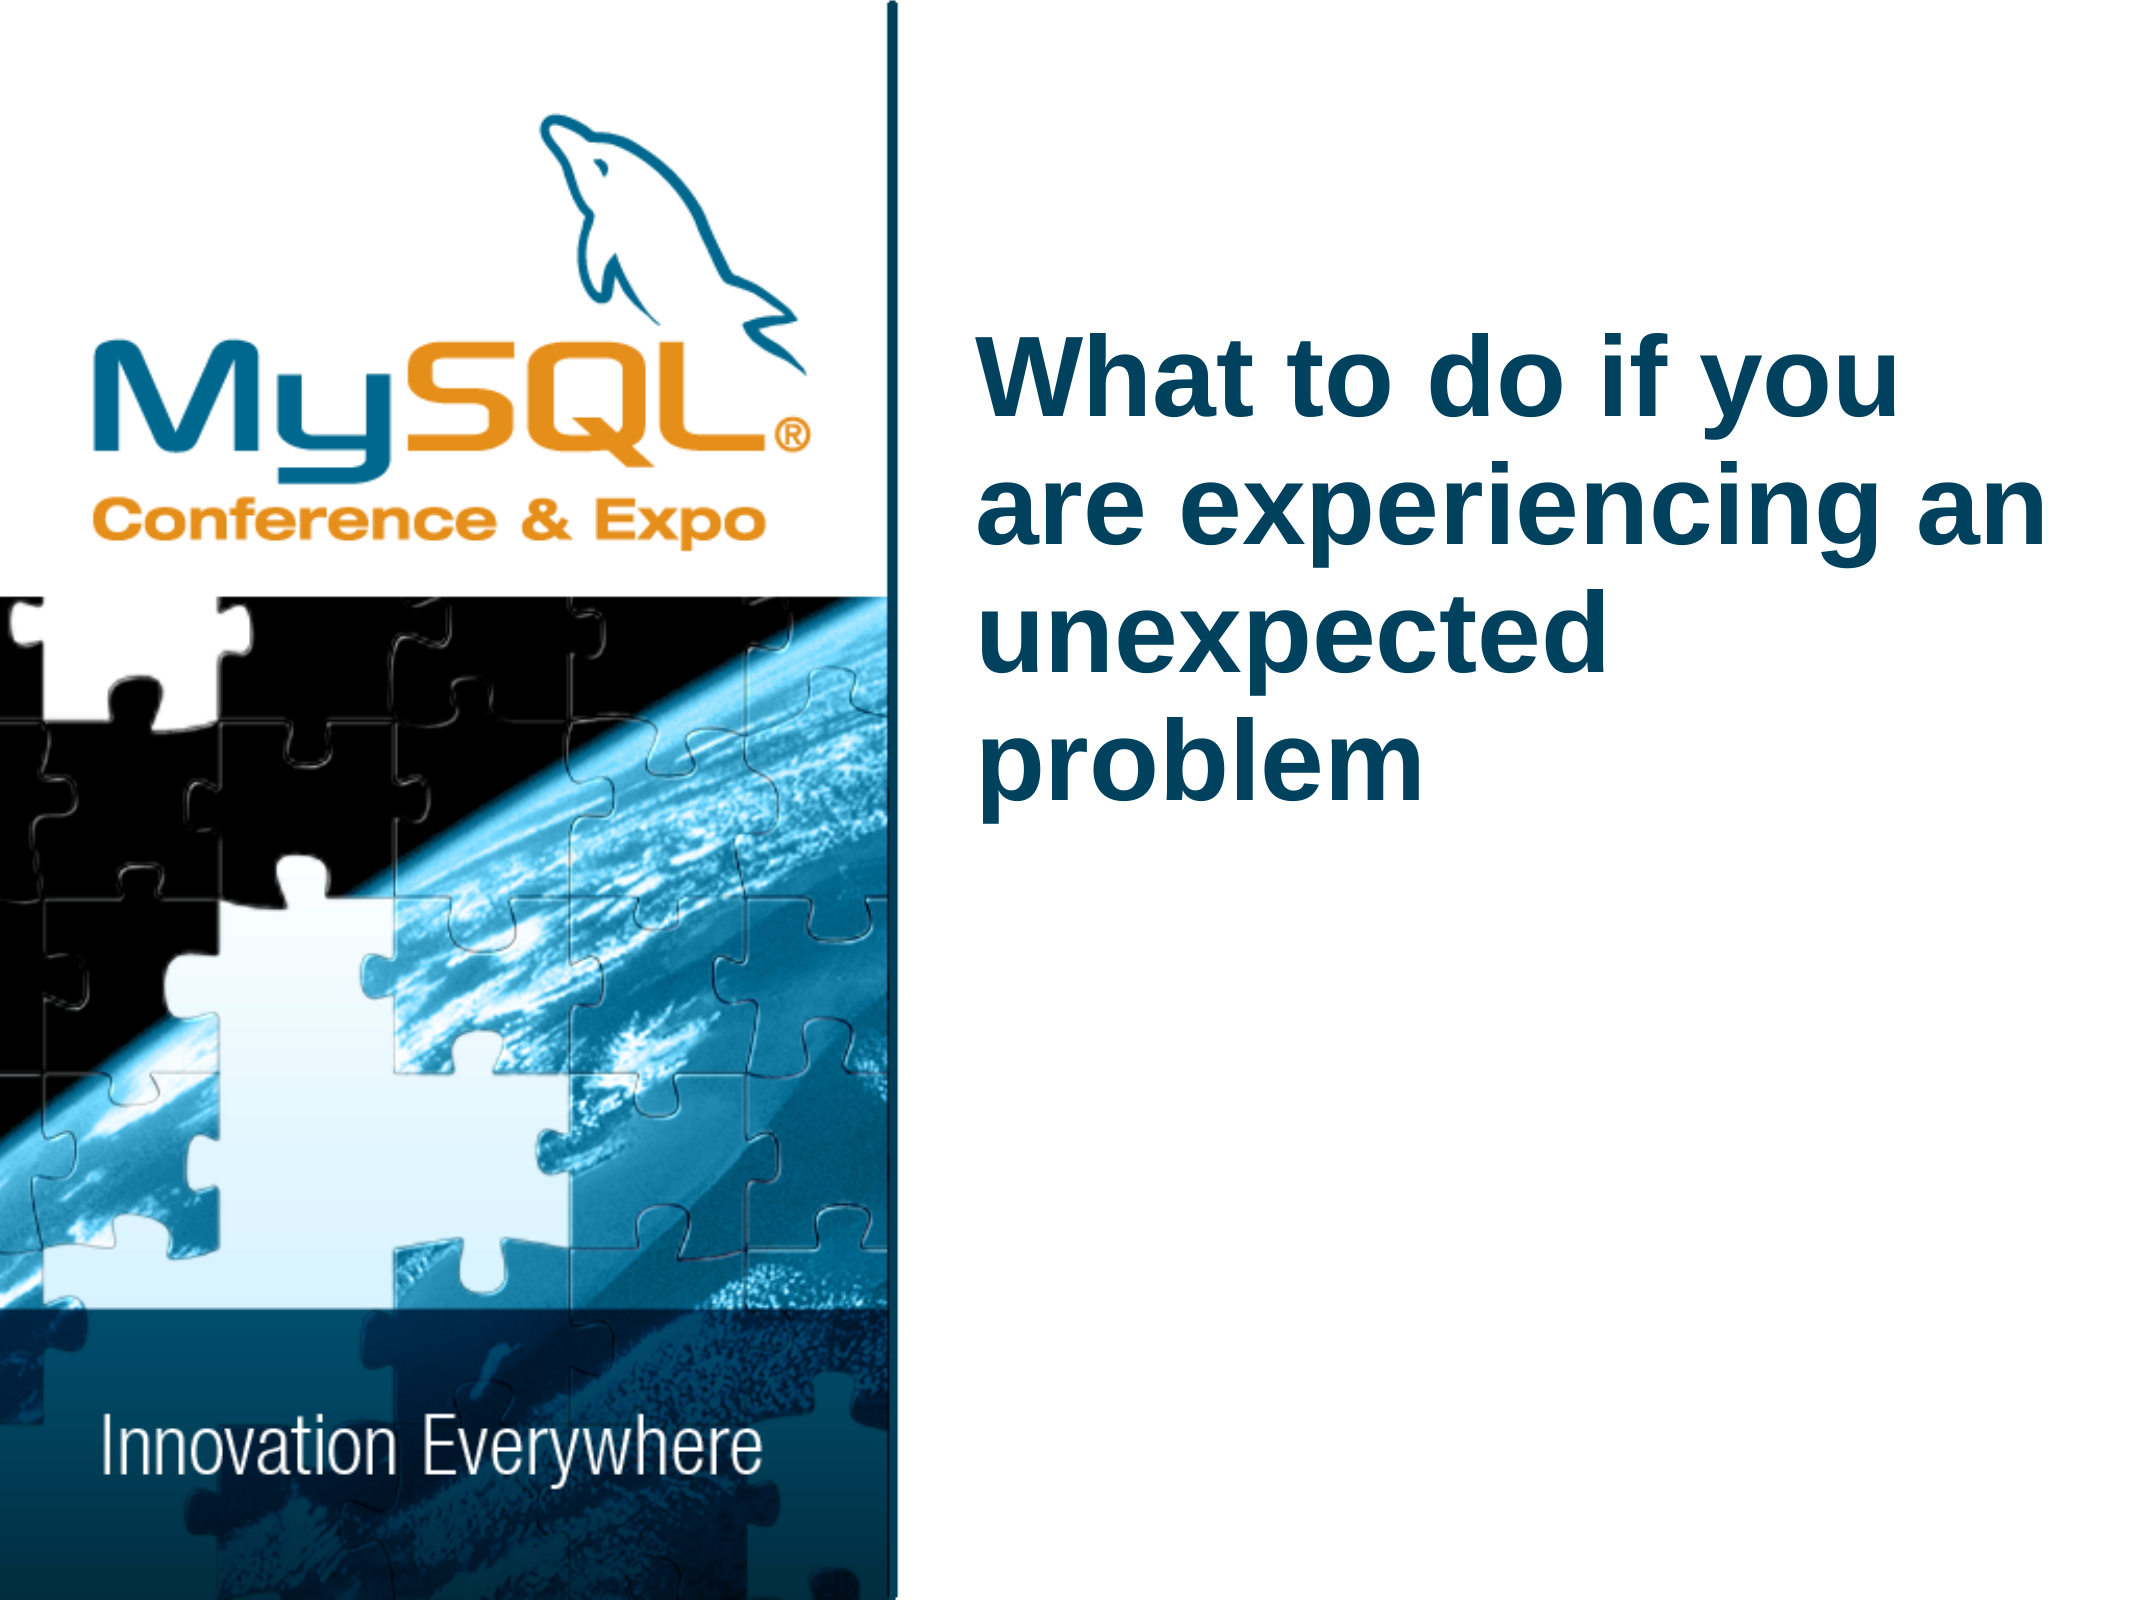

# What to do if you are experiencing an unexpected problem